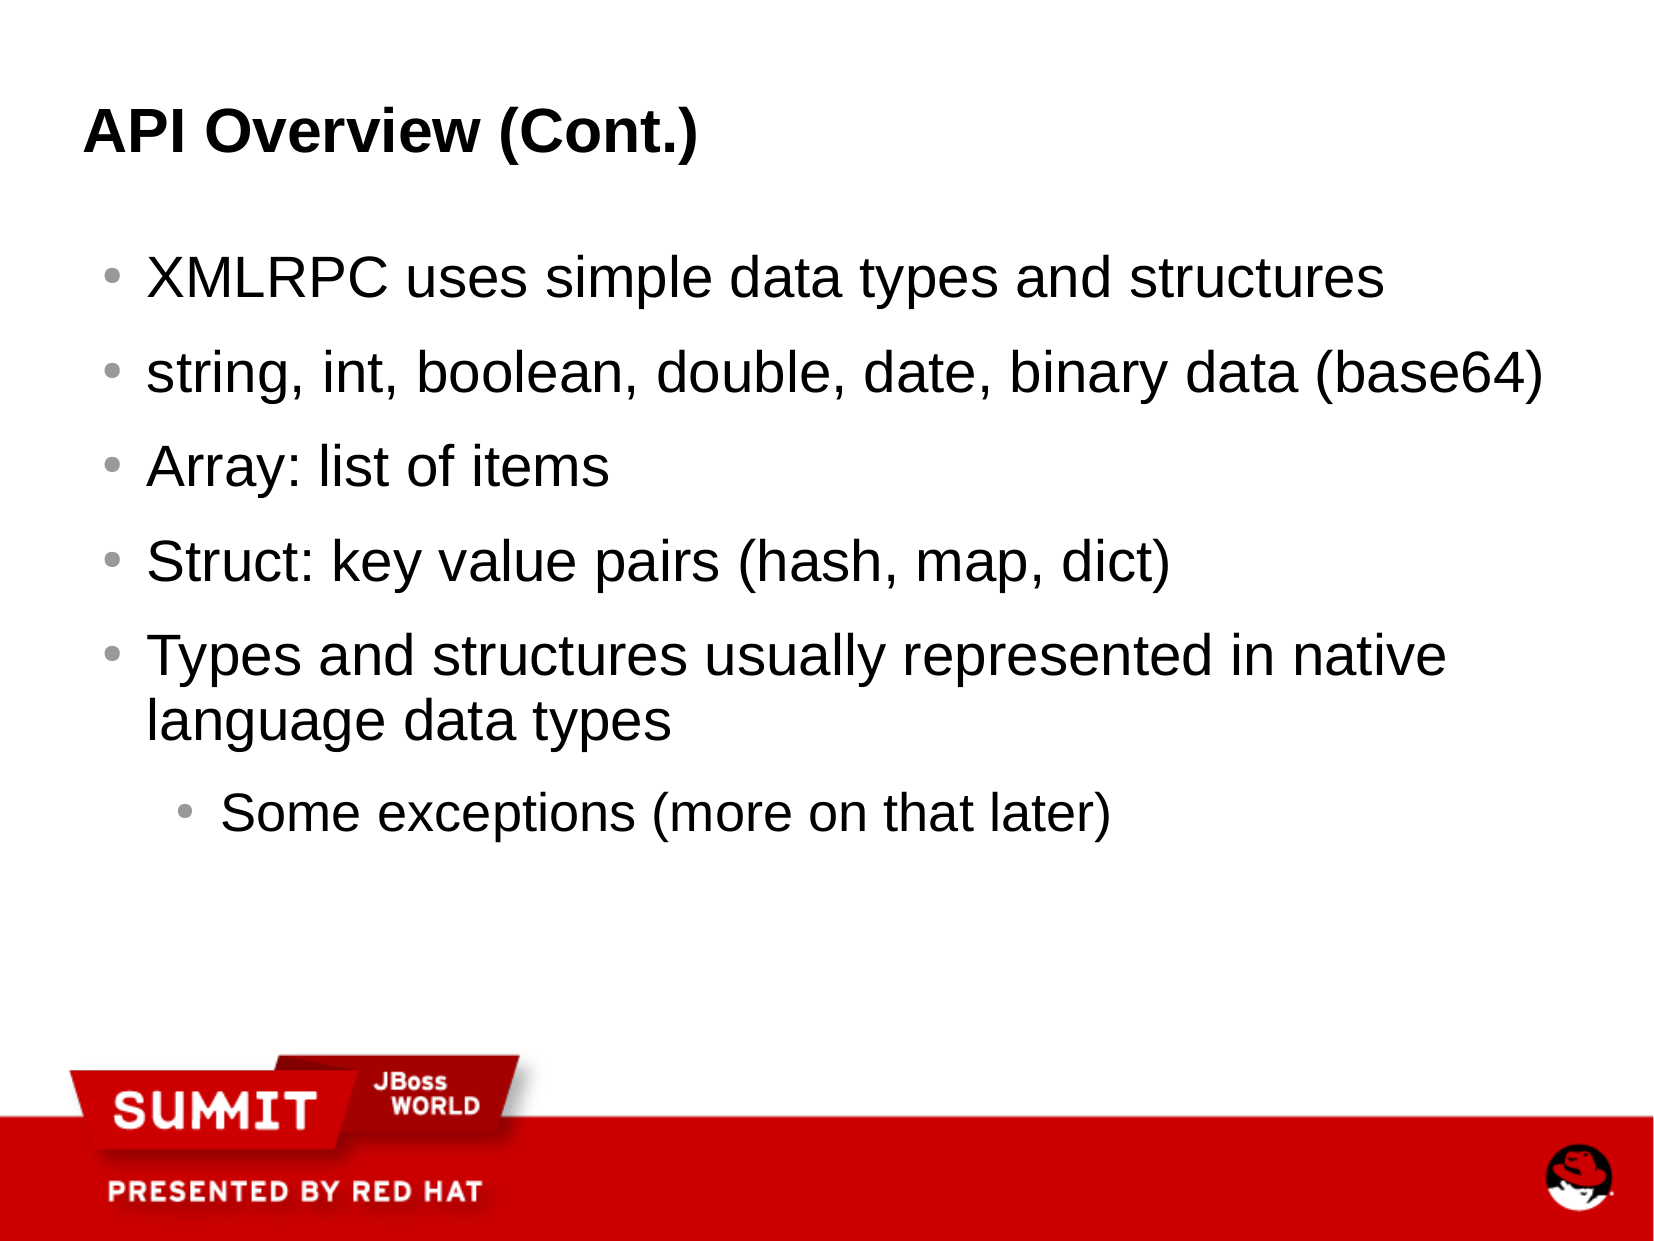

# API Overview (Cont.)
XMLRPC uses simple data types and structures
string, int, boolean, double, date, binary data (base64)
Array: list of items
Struct: key value pairs (hash, map, dict)
Types and structures usually represented in native language data types
Some exceptions (more on that later)